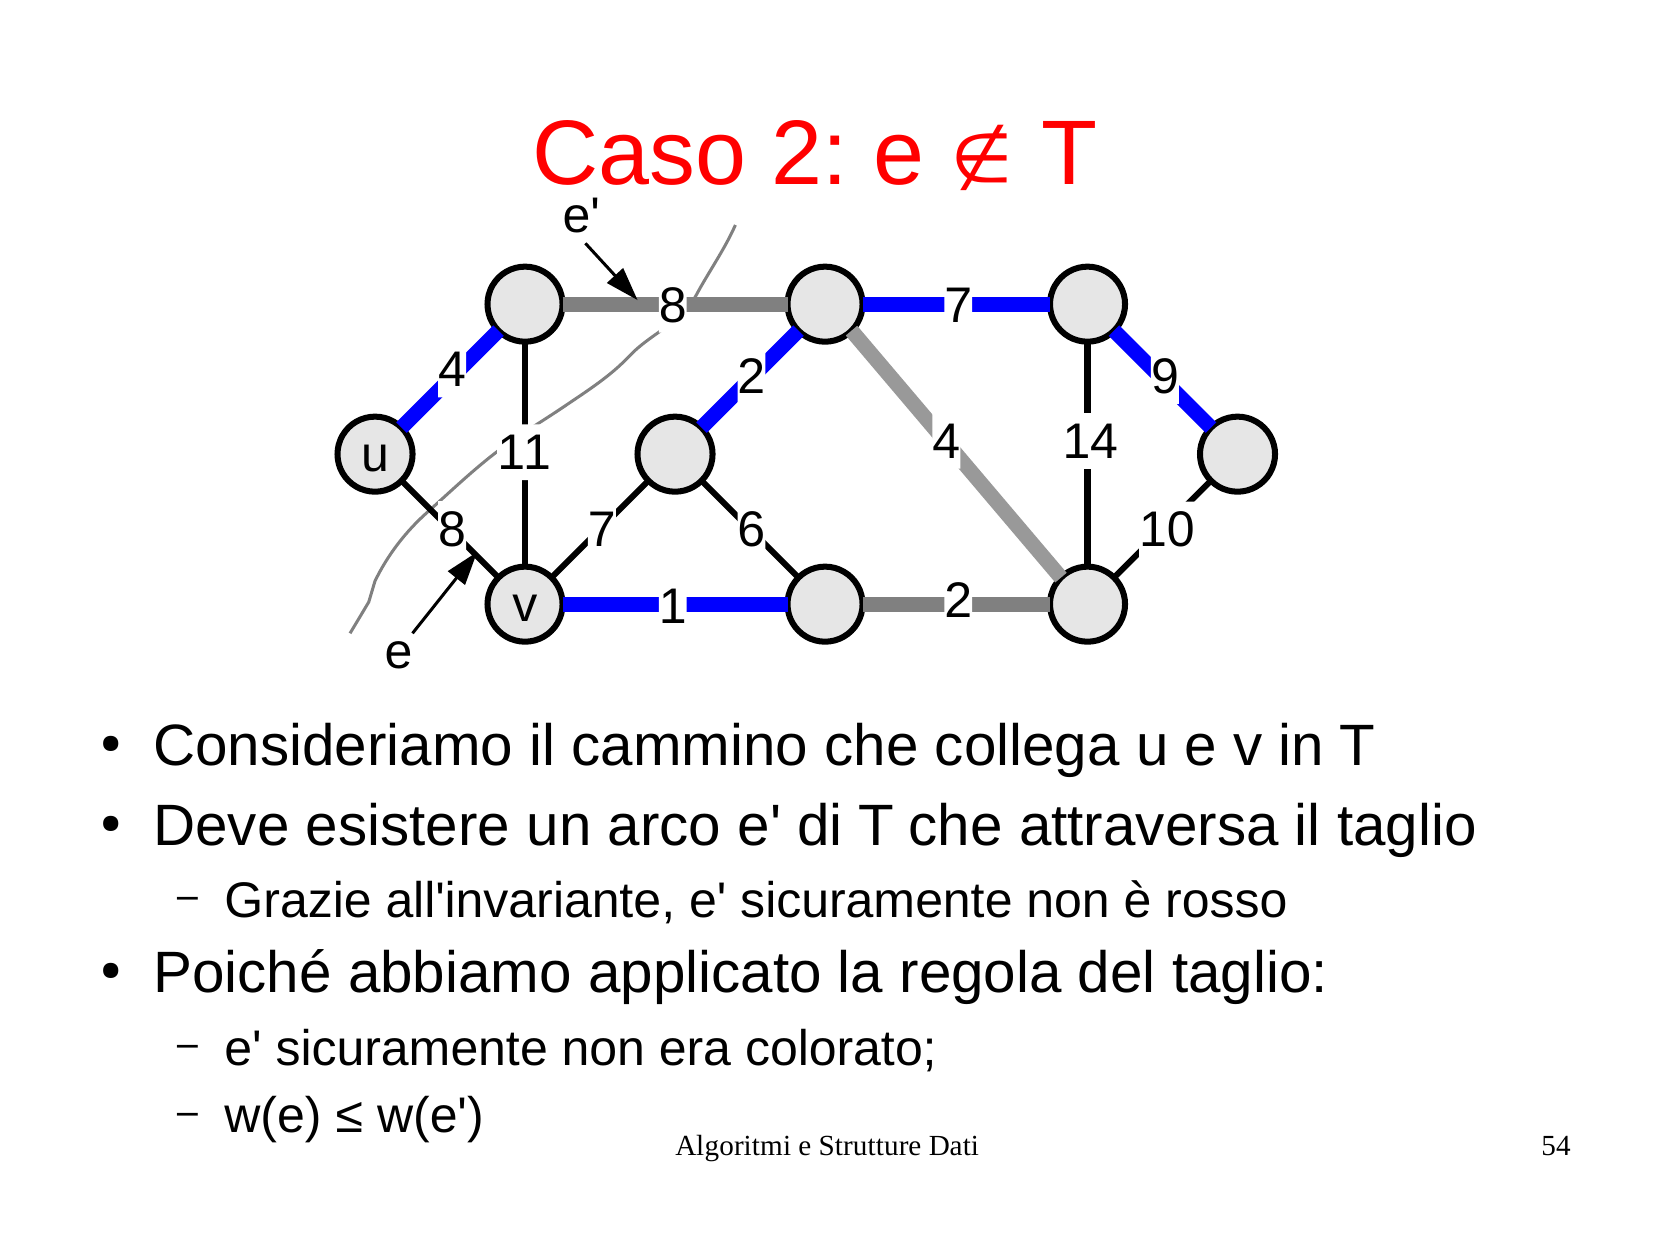

# Caso 2: e  T
e'
8
7
4
2
9
4
14
u
11
8
7
6
10
v
2
1
e
Consideriamo il cammino che collega u e v in T
Deve esistere un arco e' di T che attraversa il taglio
Grazie all'invariante, e' sicuramente non è rosso
Poiché abbiamo applicato la regola del taglio:
e' sicuramente non era colorato;
w(e) ≤ w(e')
Algoritmi e Strutture Dati
54